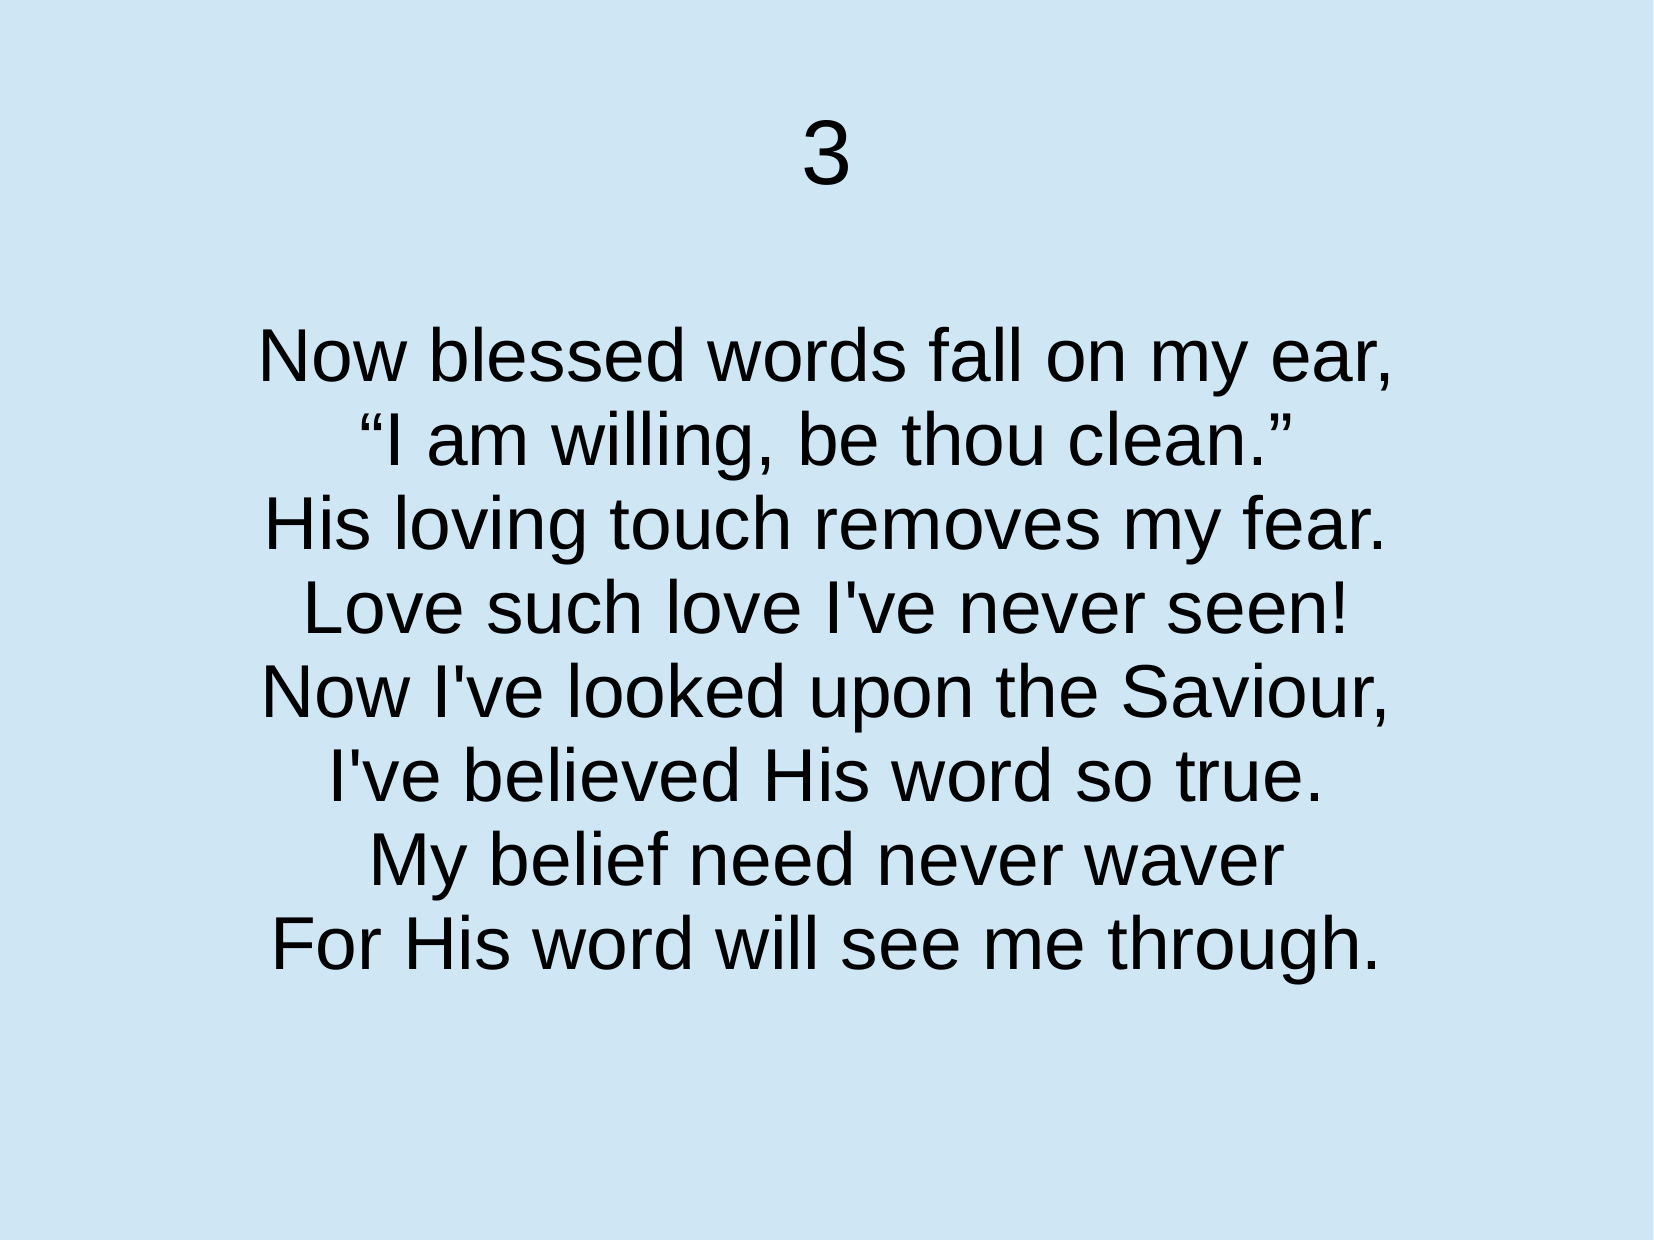

# 3
Now blessed words fall on my ear,
“I am willing, be thou clean.”
His loving touch removes my fear.
Love such love I've never seen!
Now I've looked upon the Saviour,
I've believed His word so true.
My belief need never waver
For His word will see me through.